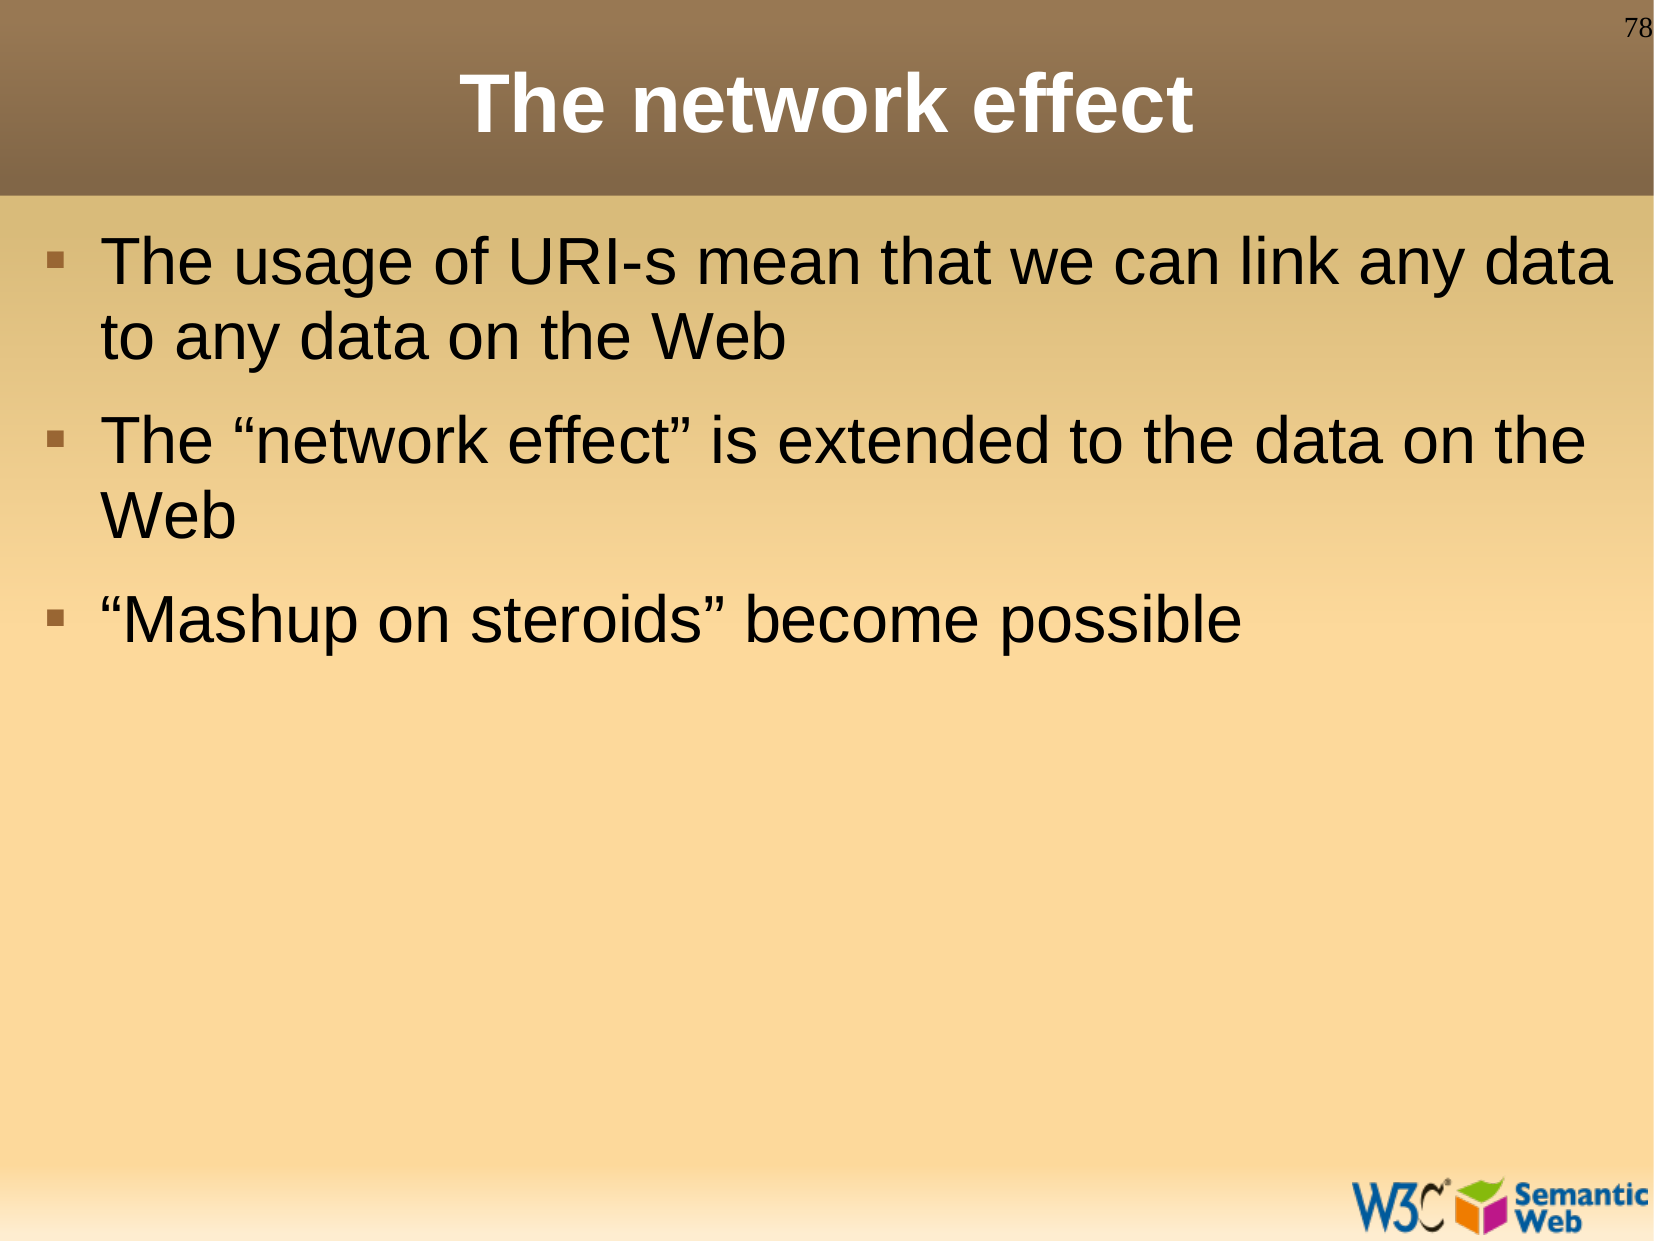

# The network effect
78
The usage of URI-s mean that we can link any data to any data on the Web
The “network effect” is extended to the data on the Web
“Mashup on steroids” become possible